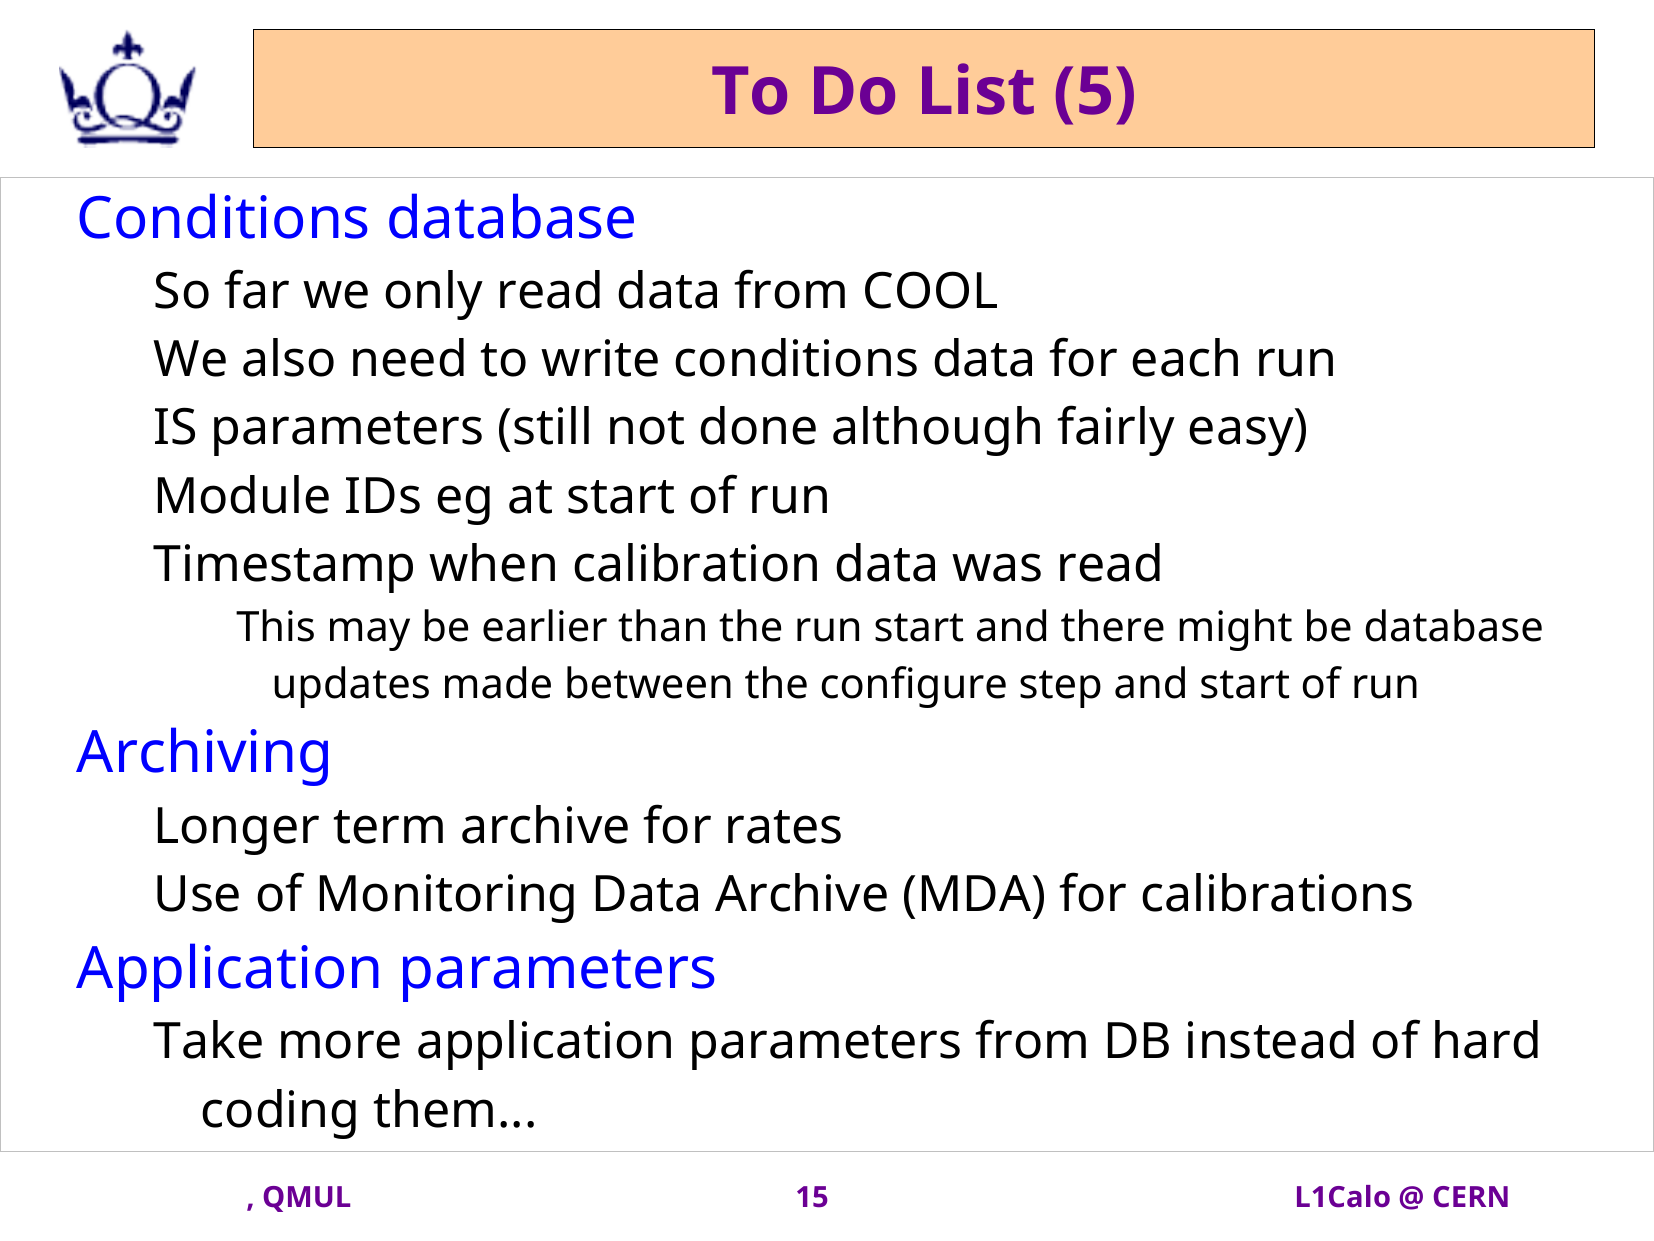

# To Do List (5)
Conditions database
So far we only read data from COOL
We also need to write conditions data for each run
IS parameters (still not done although fairly easy)
Module IDs eg at start of run
Timestamp when calibration data was read
This may be earlier than the run start and there might be database updates made between the configure step and start of run
Archiving
Longer term archive for rates
Use of Monitoring Data Archive (MDA) for calibrations
Application parameters
Take more application parameters from DB instead of hard coding them...